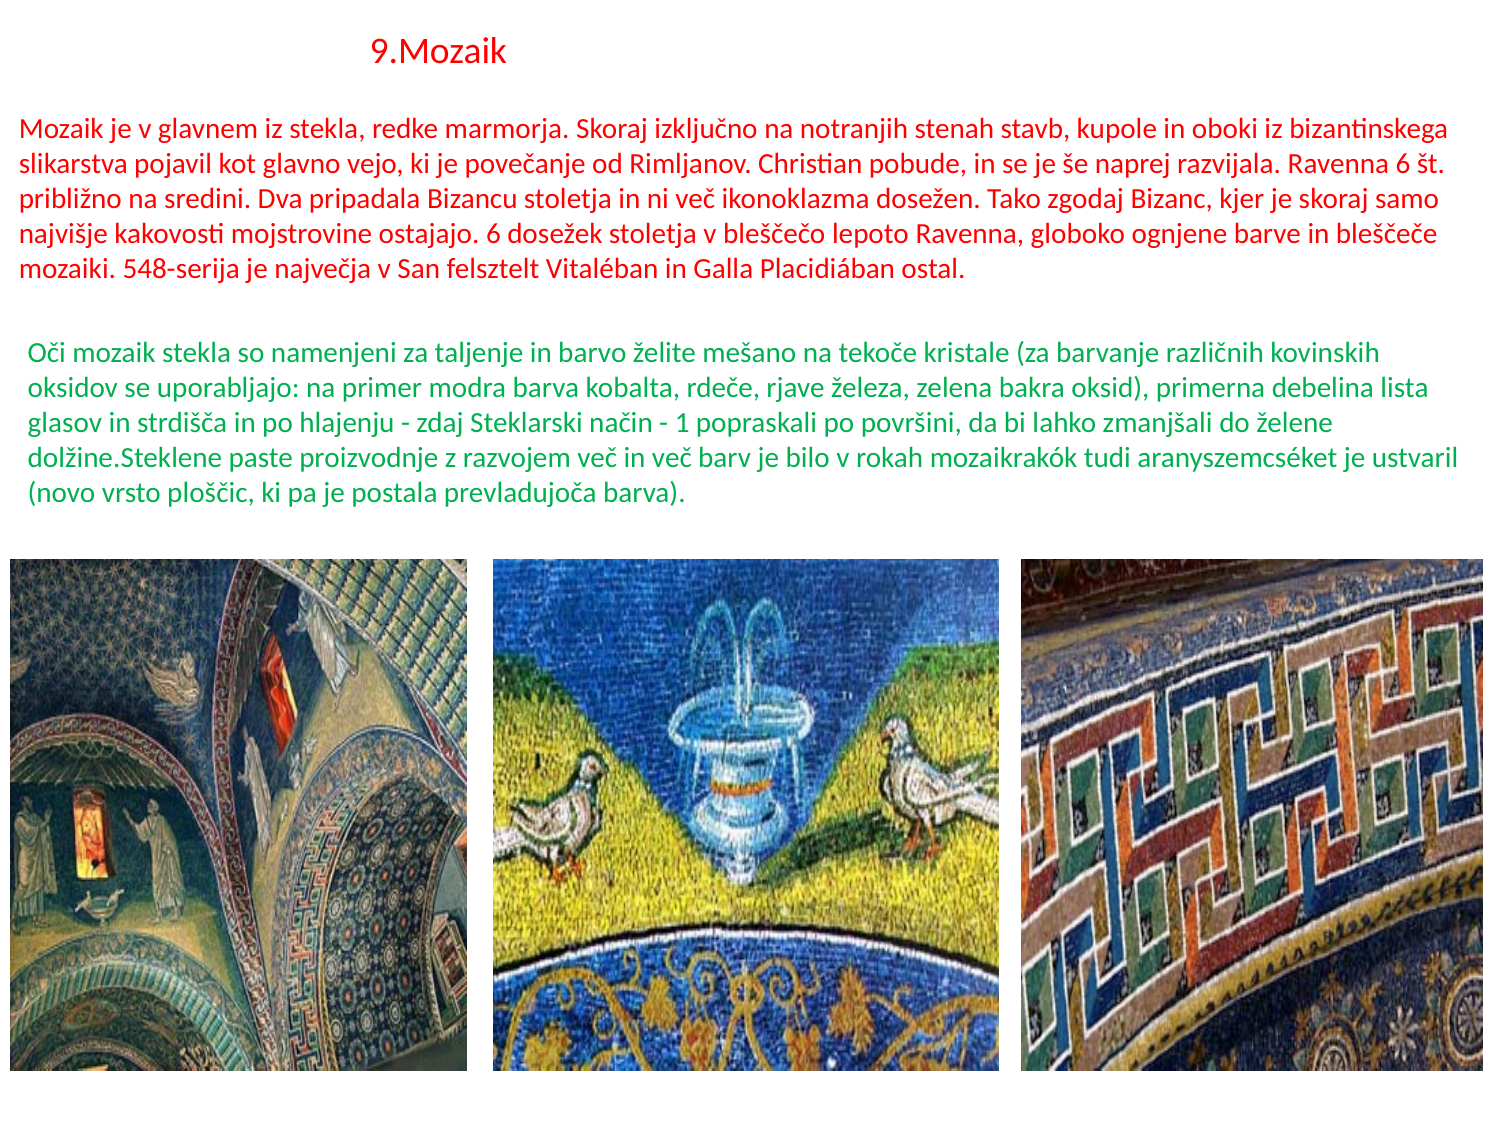

9.Mozaik
Mozaik je v glavnem iz stekla, redke marmorja. Skoraj izključno na notranjih stenah stavb, kupole in oboki iz bizantinskega slikarstva pojavil kot glavno vejo, ki je povečanje od Rimljanov. Christian pobude, in se je še naprej razvijala. Ravenna 6 št. približno na sredini. Dva pripadala Bizancu stoletja in ni več ikonoklazma dosežen. Tako zgodaj Bizanc, kjer je skoraj samo najvišje kakovosti mojstrovine ostajajo. 6 dosežek stoletja v bleščečo lepoto Ravenna, globoko ognjene barve in bleščeče mozaiki. 548-serija je največja v San felsztelt Vitaléban in Galla Placidiában ostal.
Oči mozaik stekla so namenjeni za taljenje in barvo želite mešano na tekoče kristale (za barvanje različnih kovinskih oksidov se uporabljajo: na primer modra barva kobalta, rdeče, rjave železa, zelena bakra oksid), primerna debelina lista glasov in strdišča in po hlajenju - zdaj Steklarski način - 1 popraskali po površini, da bi lahko zmanjšali do želene dolžine.Steklene paste proizvodnje z razvojem več in več barv je bilo v rokah mozaikrakók tudi aranyszemcséket je ustvaril (novo vrsto ploščic, ki pa je postala prevladujoča barva).